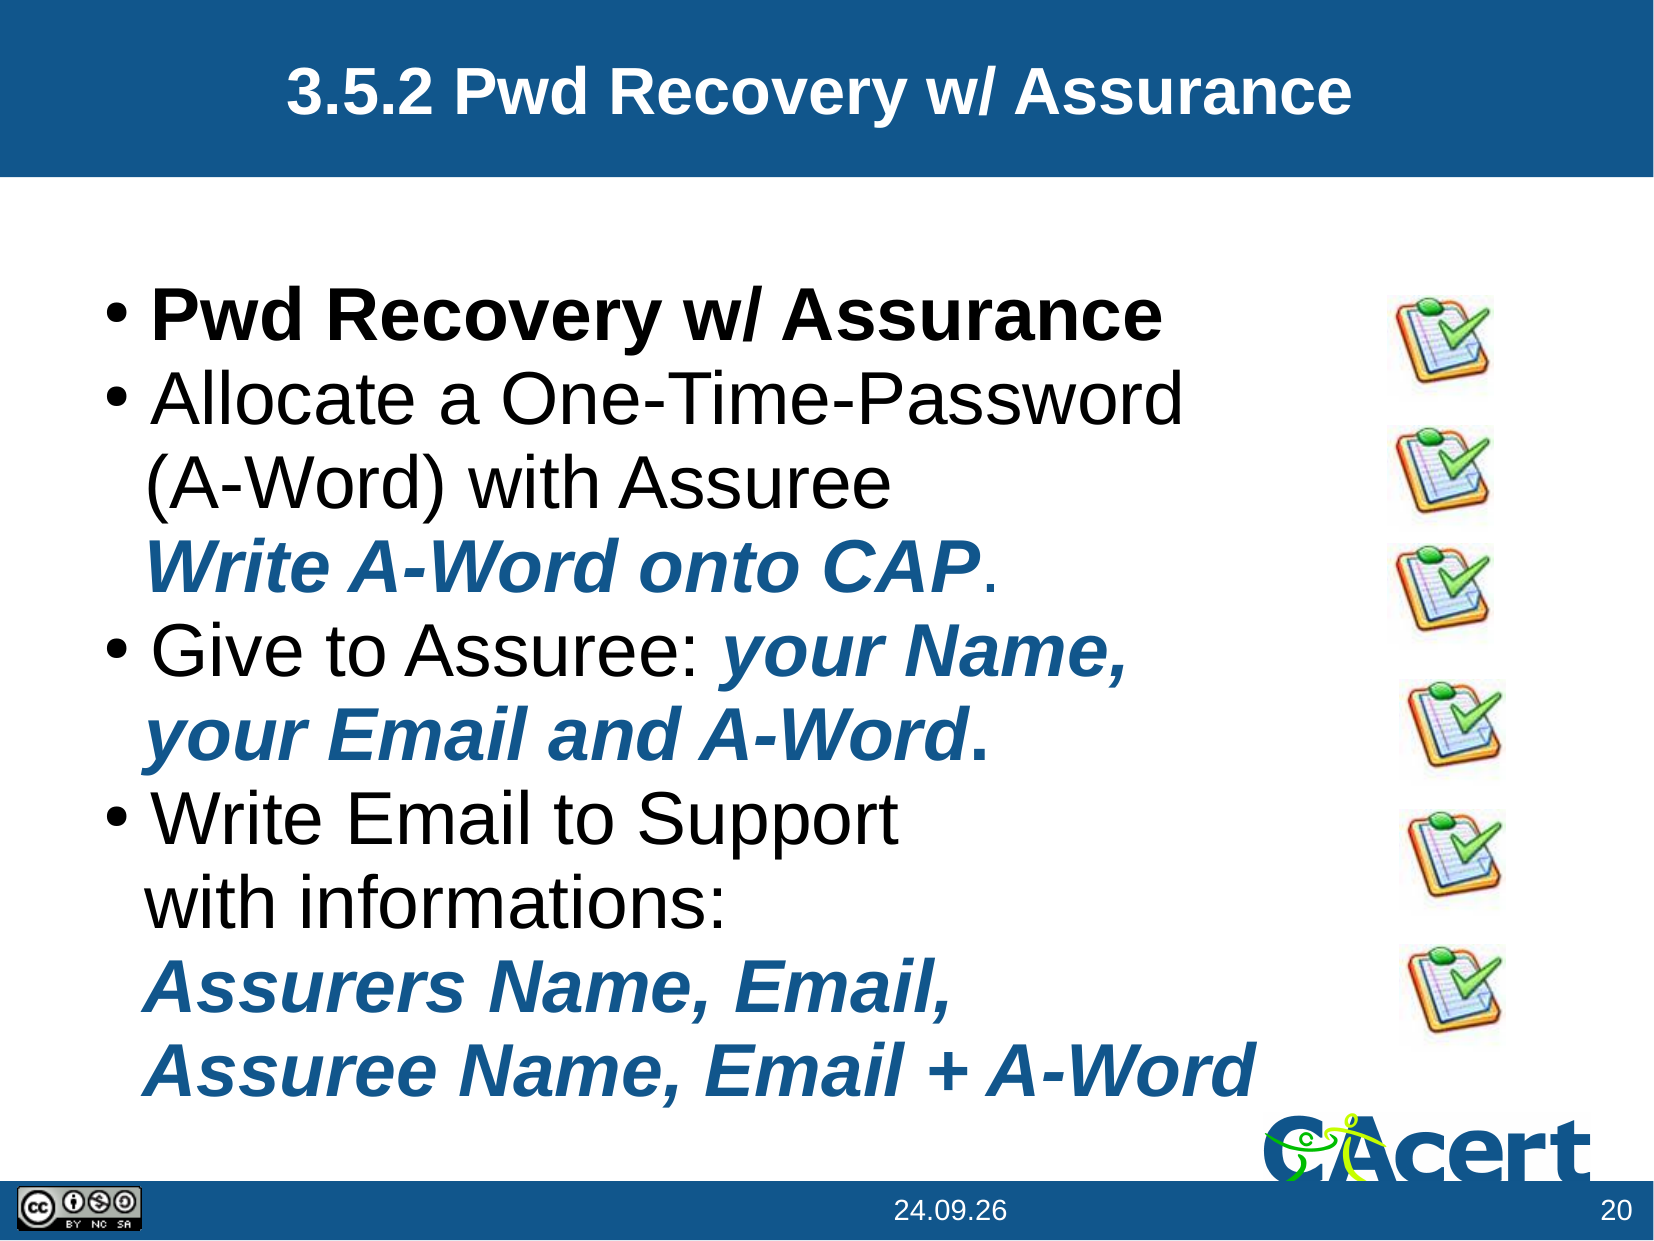

# 3.5.2 Pwd Recovery w/ Assurance
 Pwd Recovery w/ Assurance
 Allocate a One-Time-Password
 (A-Word) with Assuree
 Write A-Word onto CAP.
 Give to Assuree: your Name,
 your Email and A-Word.
 Write Email to Support
 with informations:
 Assurers Name, Email,
 Assuree Name, Email + A-Word